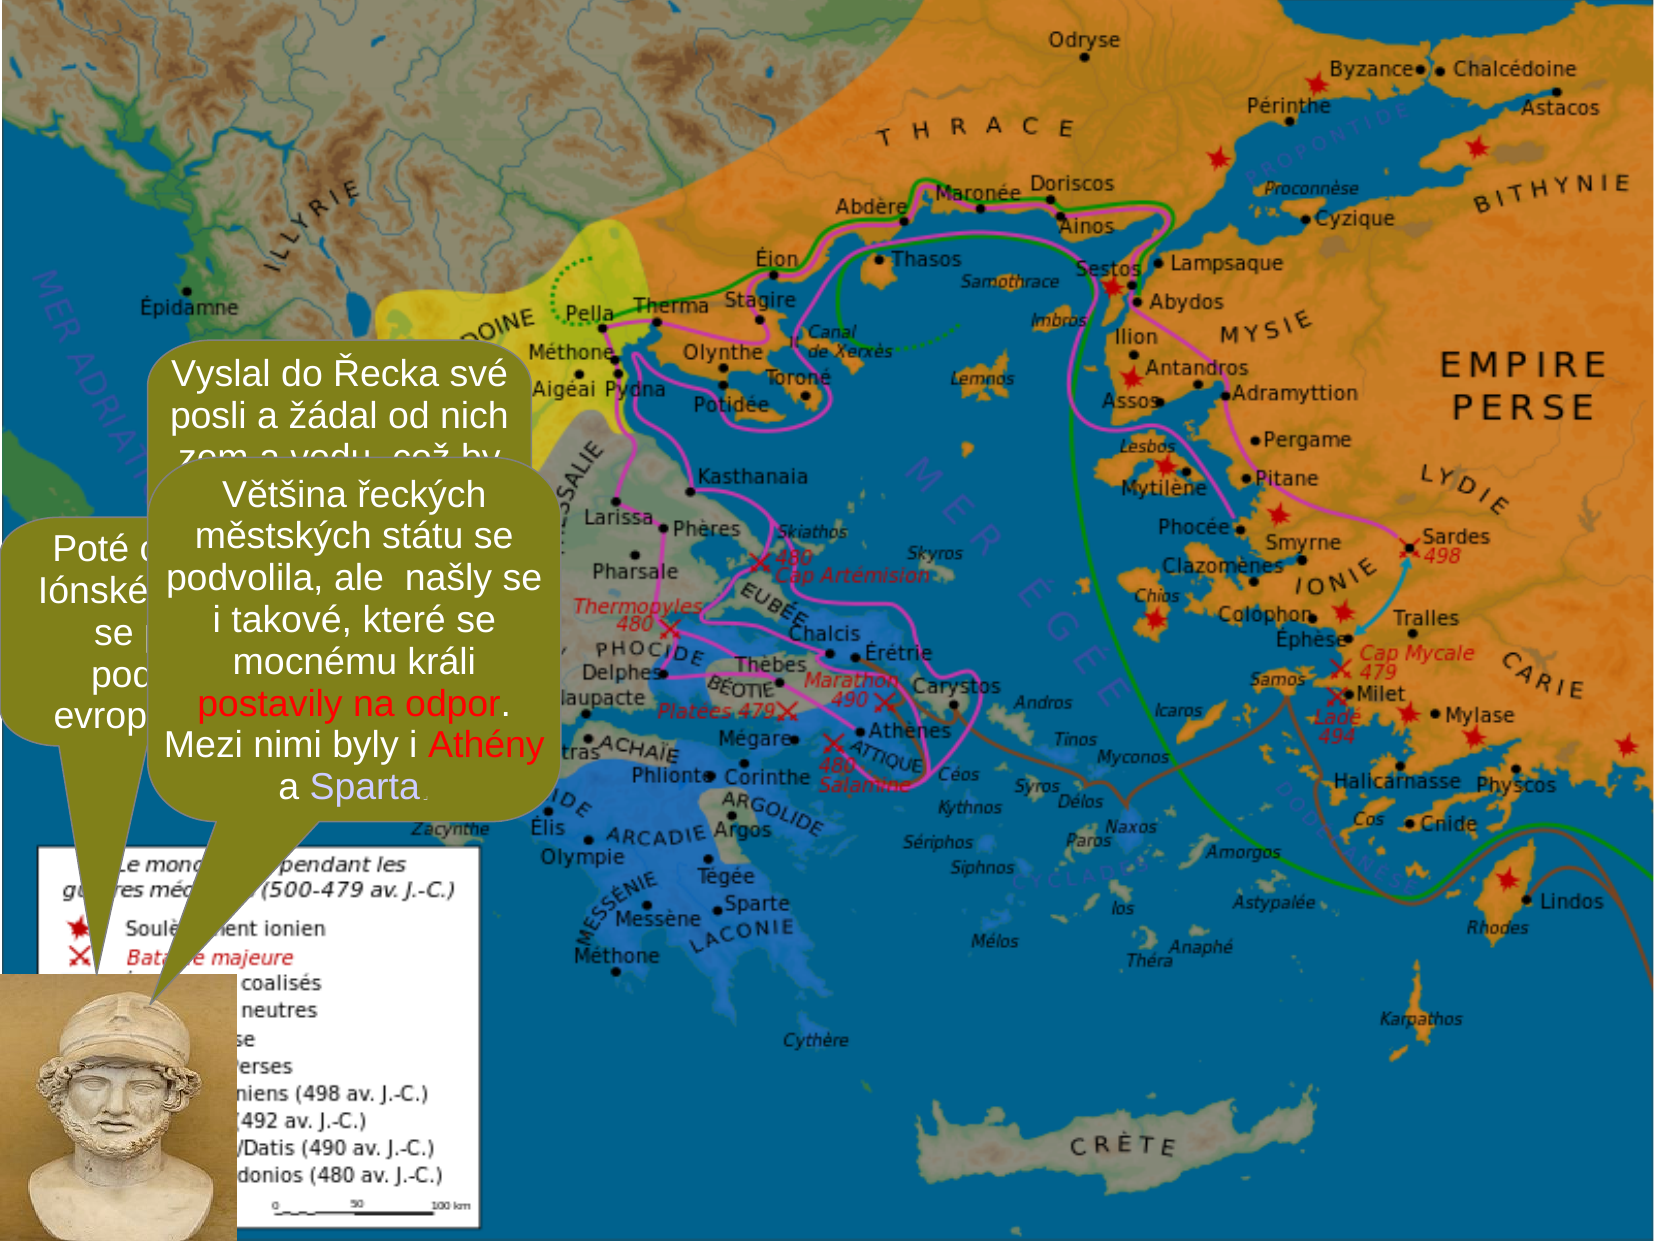

#
Vyslal do Řecka své posli a žádal od nich zem a vodu, což by symbolizovalo podřízení se Řeků Perské říši.
Většina řeckých městských státu se podvolila, ale našly se i takové, které se mocnému králi postavily na odpor. Mezi nimi byly i Athény a Sparta.
Poté co rozdrtil Iónské povstalce se pokusil podmanit i evropské Řeky